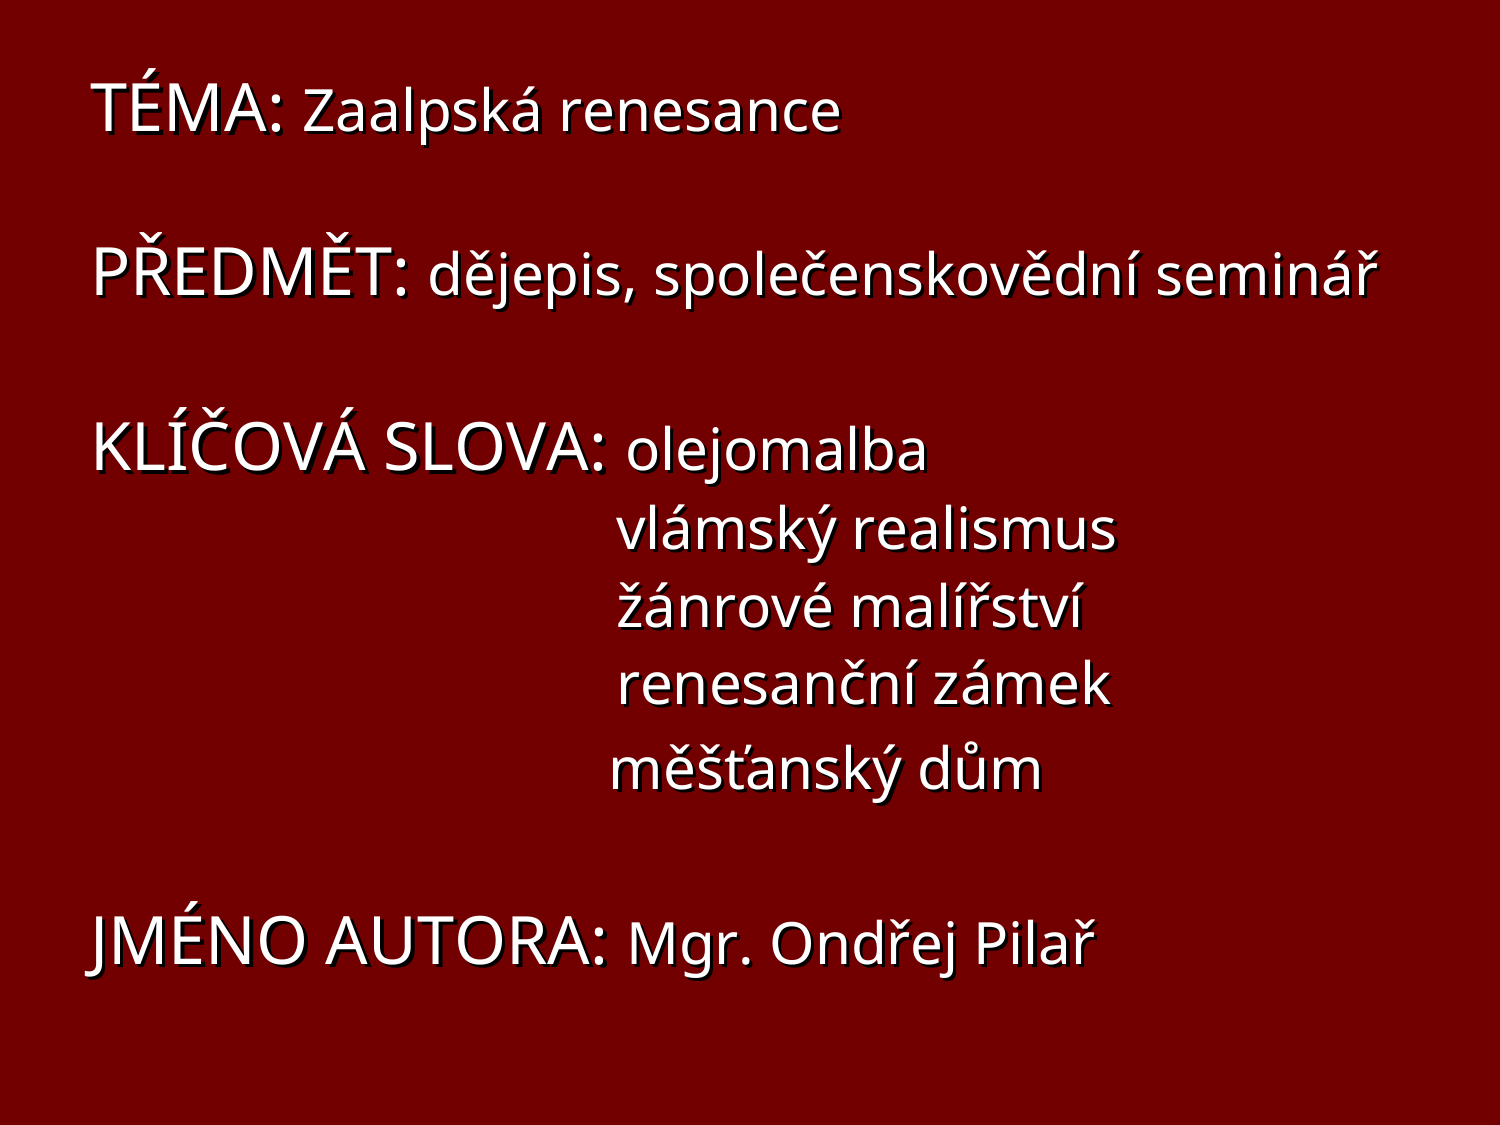

# TÉMA: Zaalpská renesance
PŘEDMĚT: dějepis, společenskovědní seminář
KLÍČOVÁ SLOVA: olejomalba
				 vlámský realismus
				 žánrové malířství
				 renesanční zámek
				 měšťanský dům
JMÉNO AUTORA: Mgr. Ondřej Pilař